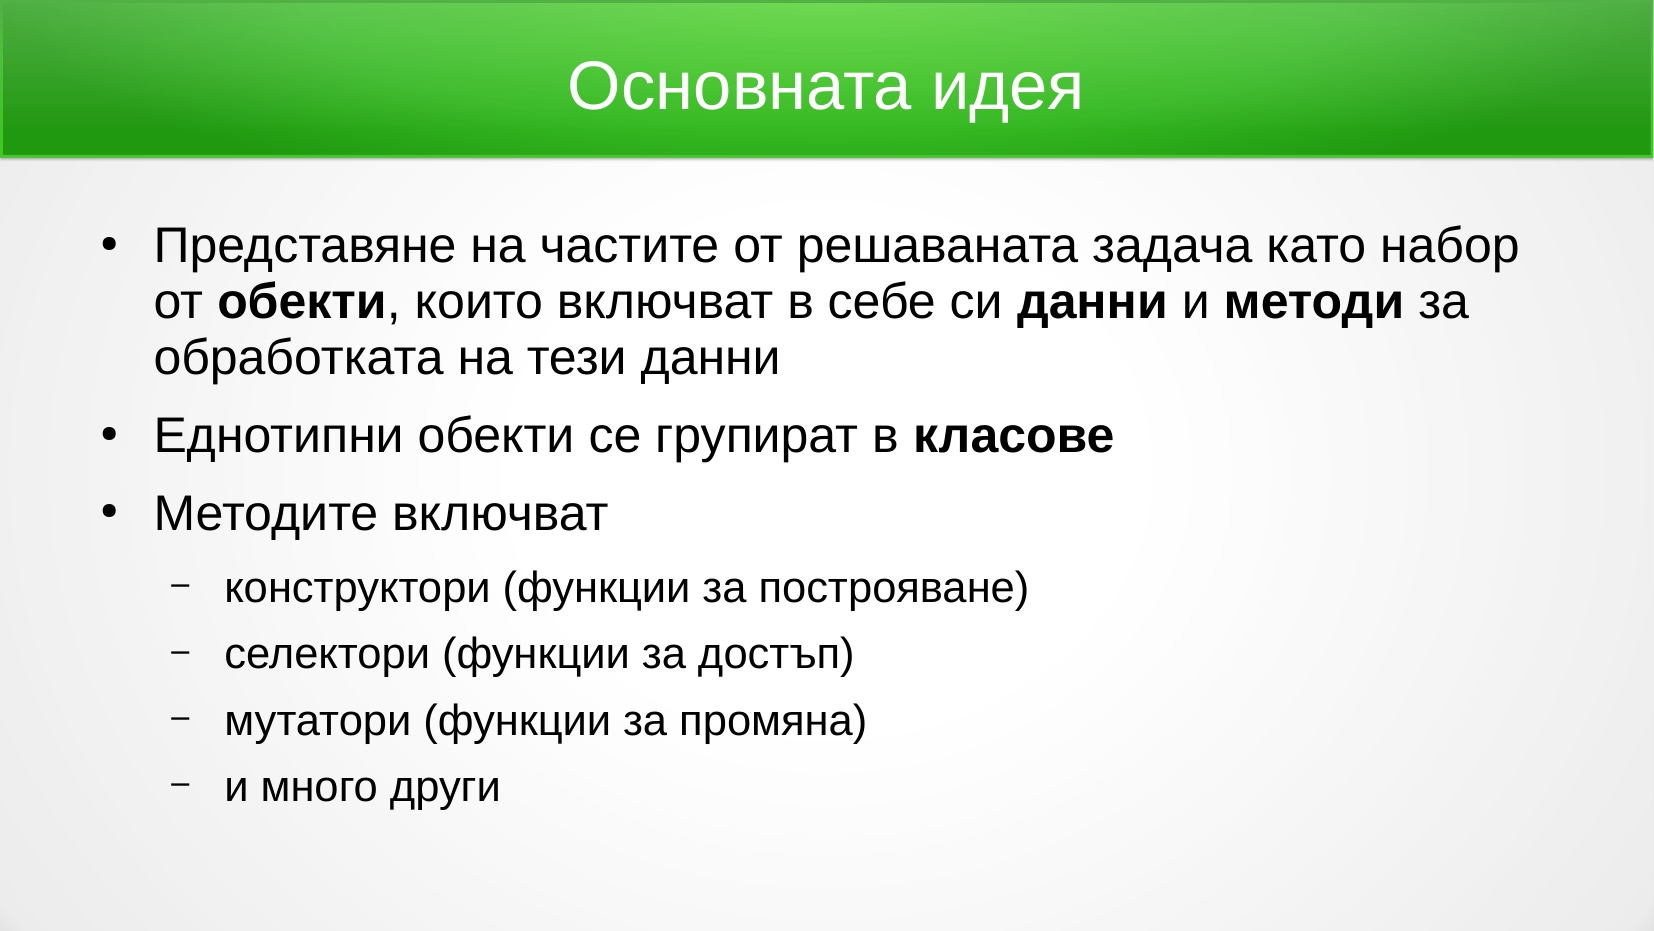

# Основната идея
Представяне на частите от решаваната задача като набор от обекти, които включват в себе си данни и методи за обработката на тези данни
Еднотипни обекти се групират в класове
Методите включват
конструктори (функции за построяване)
селектори (функции за достъп)
мутатори (функции за промяна)
и много други